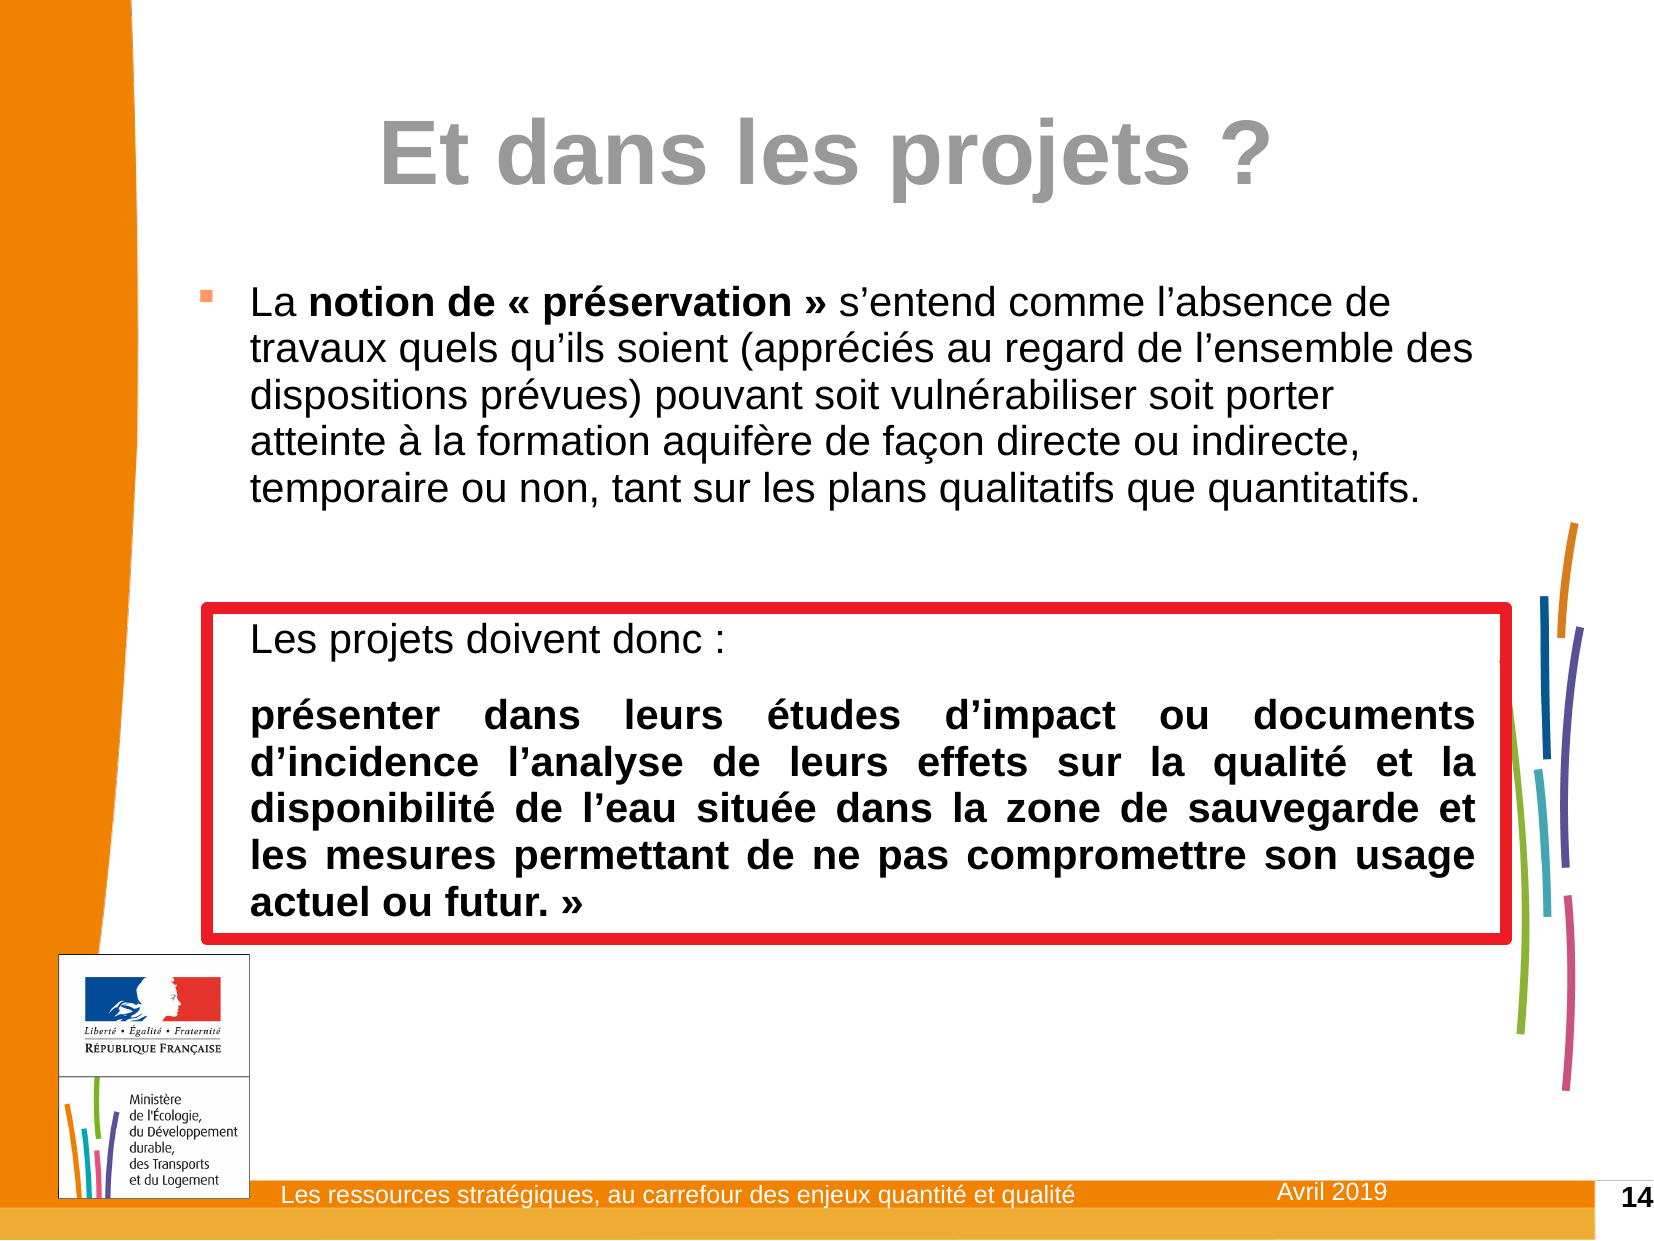

# Et dans les projets ?
La notion de « préservation » s’entend comme l’absence de travaux quels qu’ils soient (appréciés au regard de l’ensemble des dispositions prévues) pouvant soit vulnérabiliser soit porter atteinte à la formation aquifère de façon directe ou indirecte, temporaire ou non, tant sur les plans qualitatifs que quantitatifs.
Les projets doivent donc :
présenter dans leurs études d’impact ou documents d’incidence l’analyse de leurs effets sur la qualité et la disponibilité de l’eau située dans la zone de sauvegarde et les mesures permettant de ne pas compromettre son usage actuel ou futur. »
Avril 2019
Les ressources stratégiques, au carrefour des enjeux quantité et qualité
14